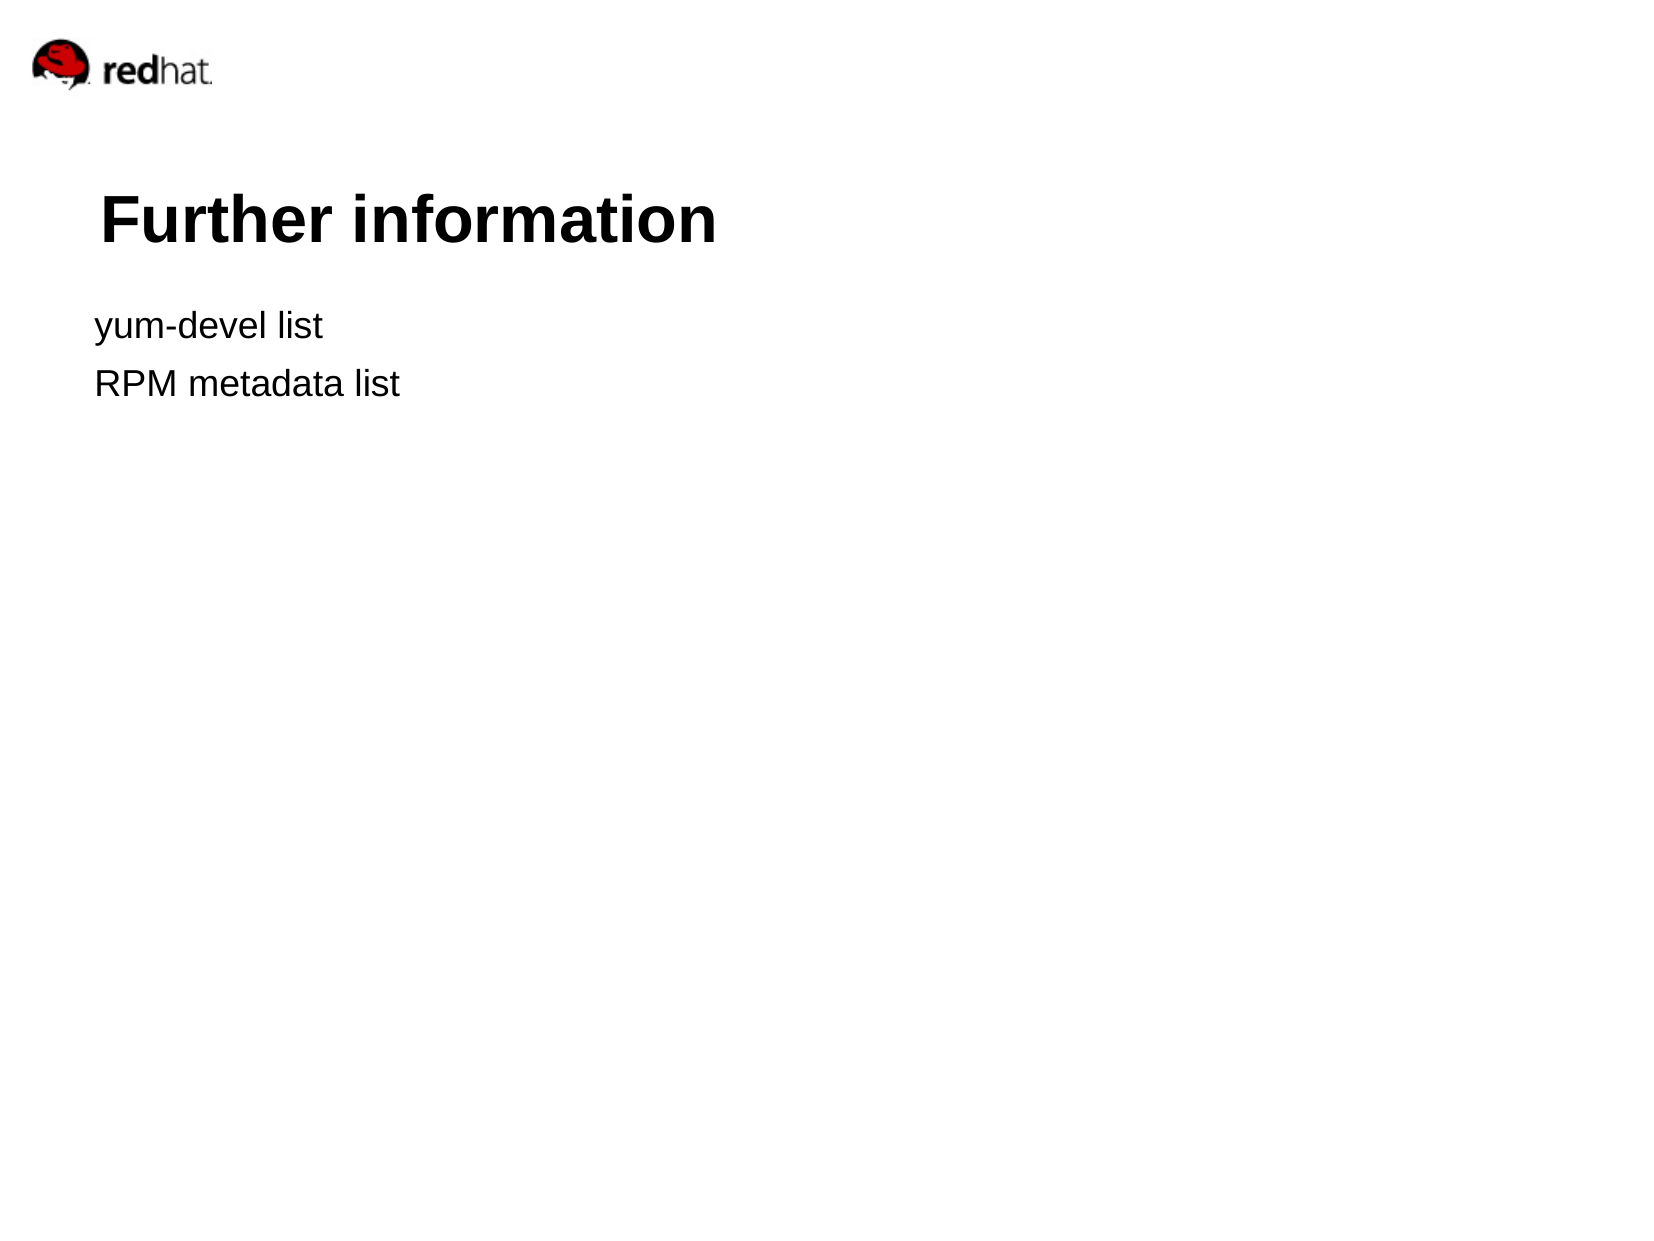

# Further information
yum-devel list
RPM metadata list